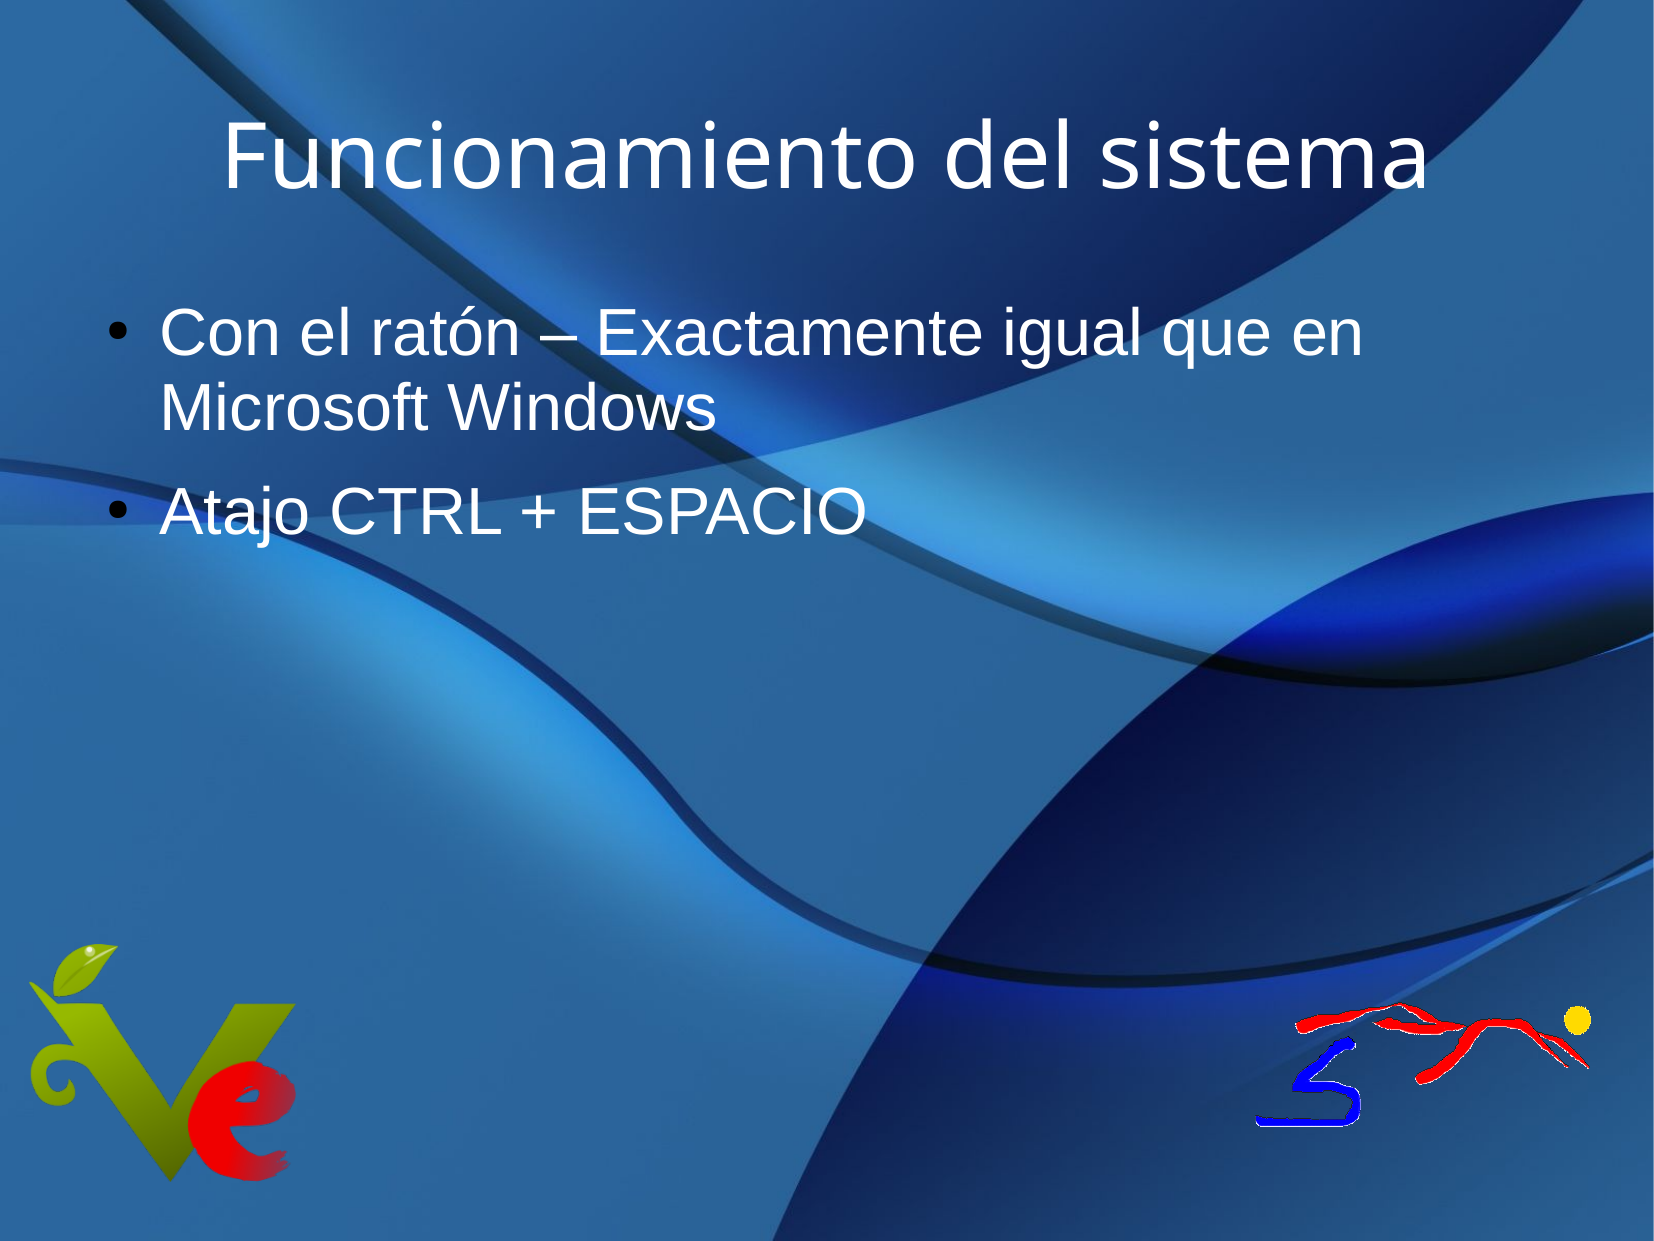

# Funcionamiento del sistema
Con el ratón – Exactamente igual que en Microsoft Windows
Atajo CTRL + ESPACIO